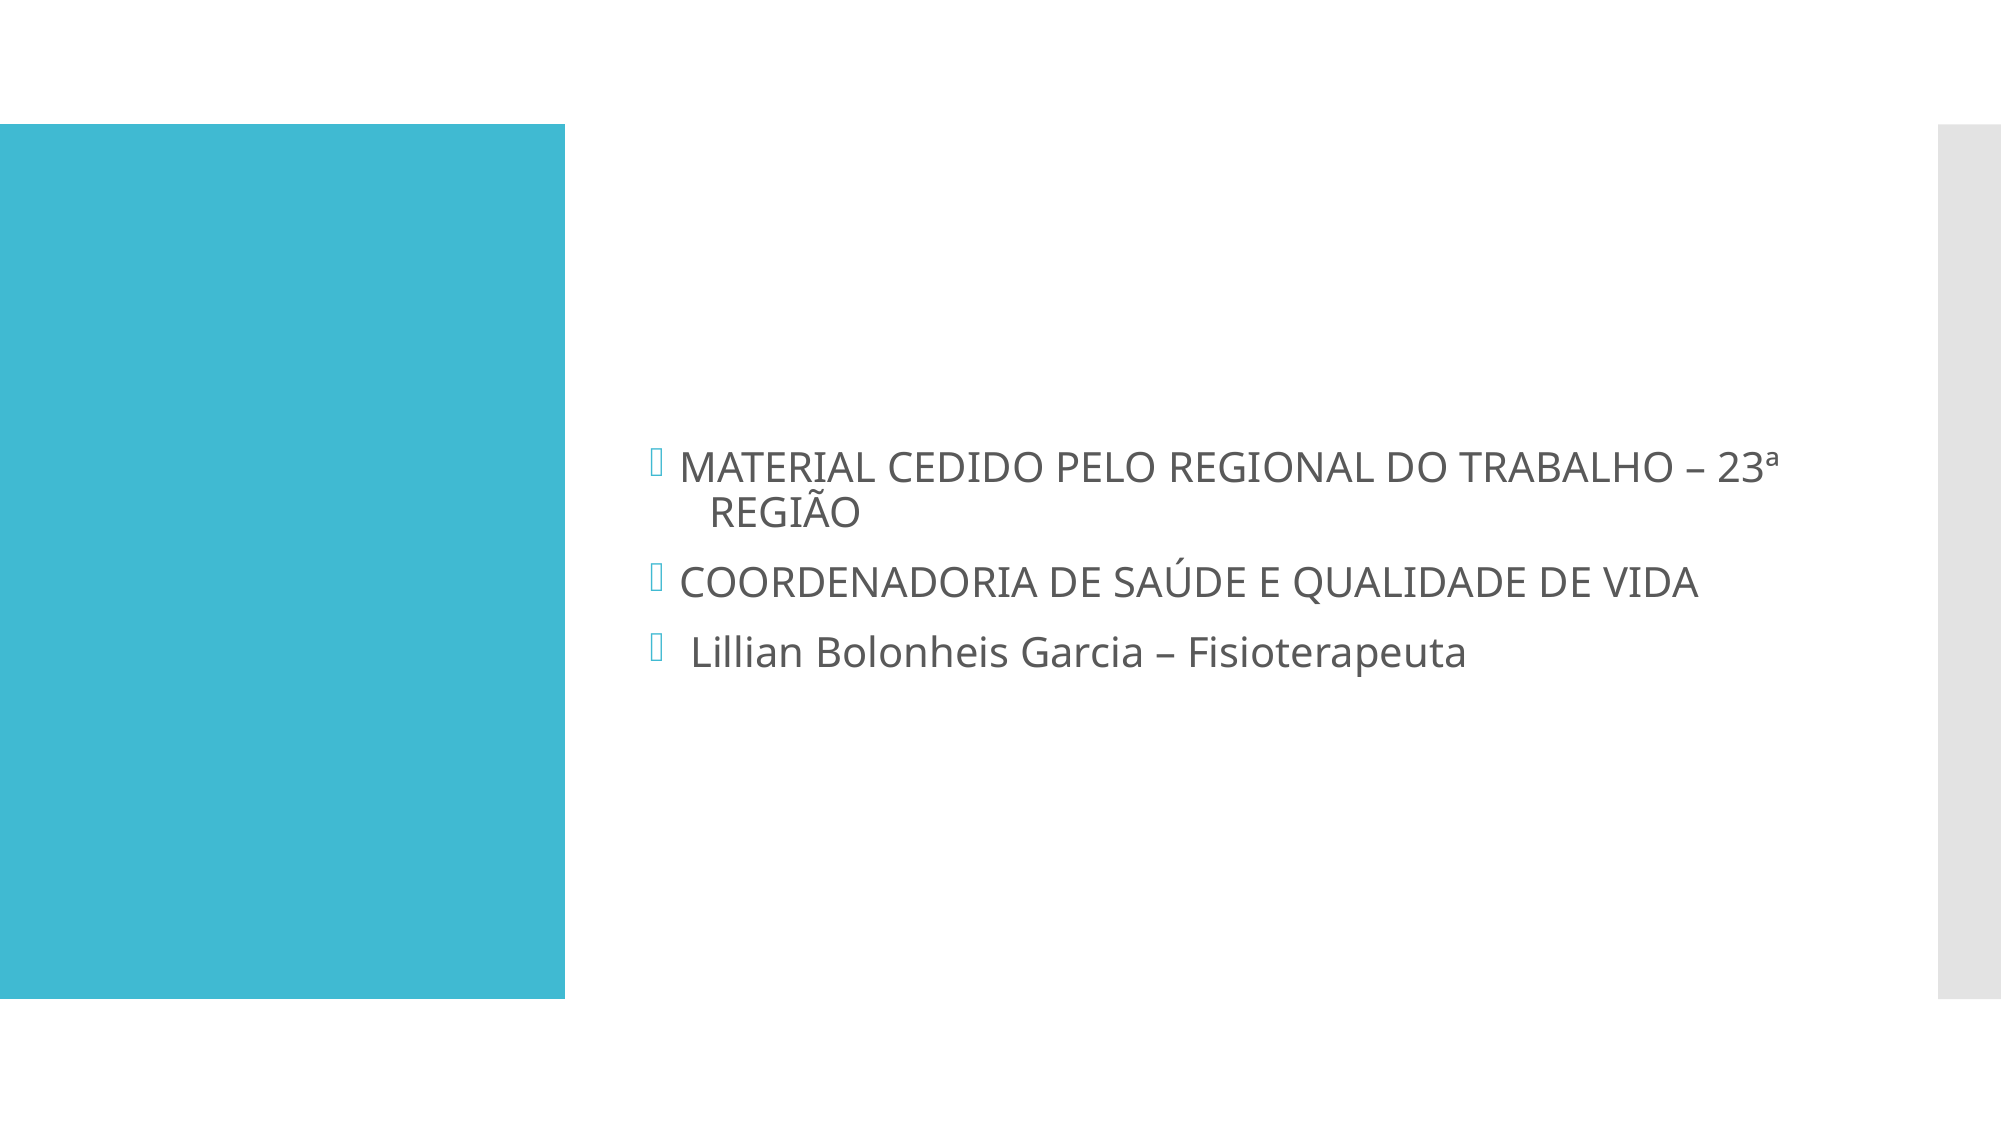

MATERIAL CEDIDO PELO REGIONAL DO TRABALHO – 23ª REGIÃO
COORDENADORIA DE SAÚDE E QUALIDADE DE VIDA
 Lillian Bolonheis Garcia – Fisioterapeuta
#